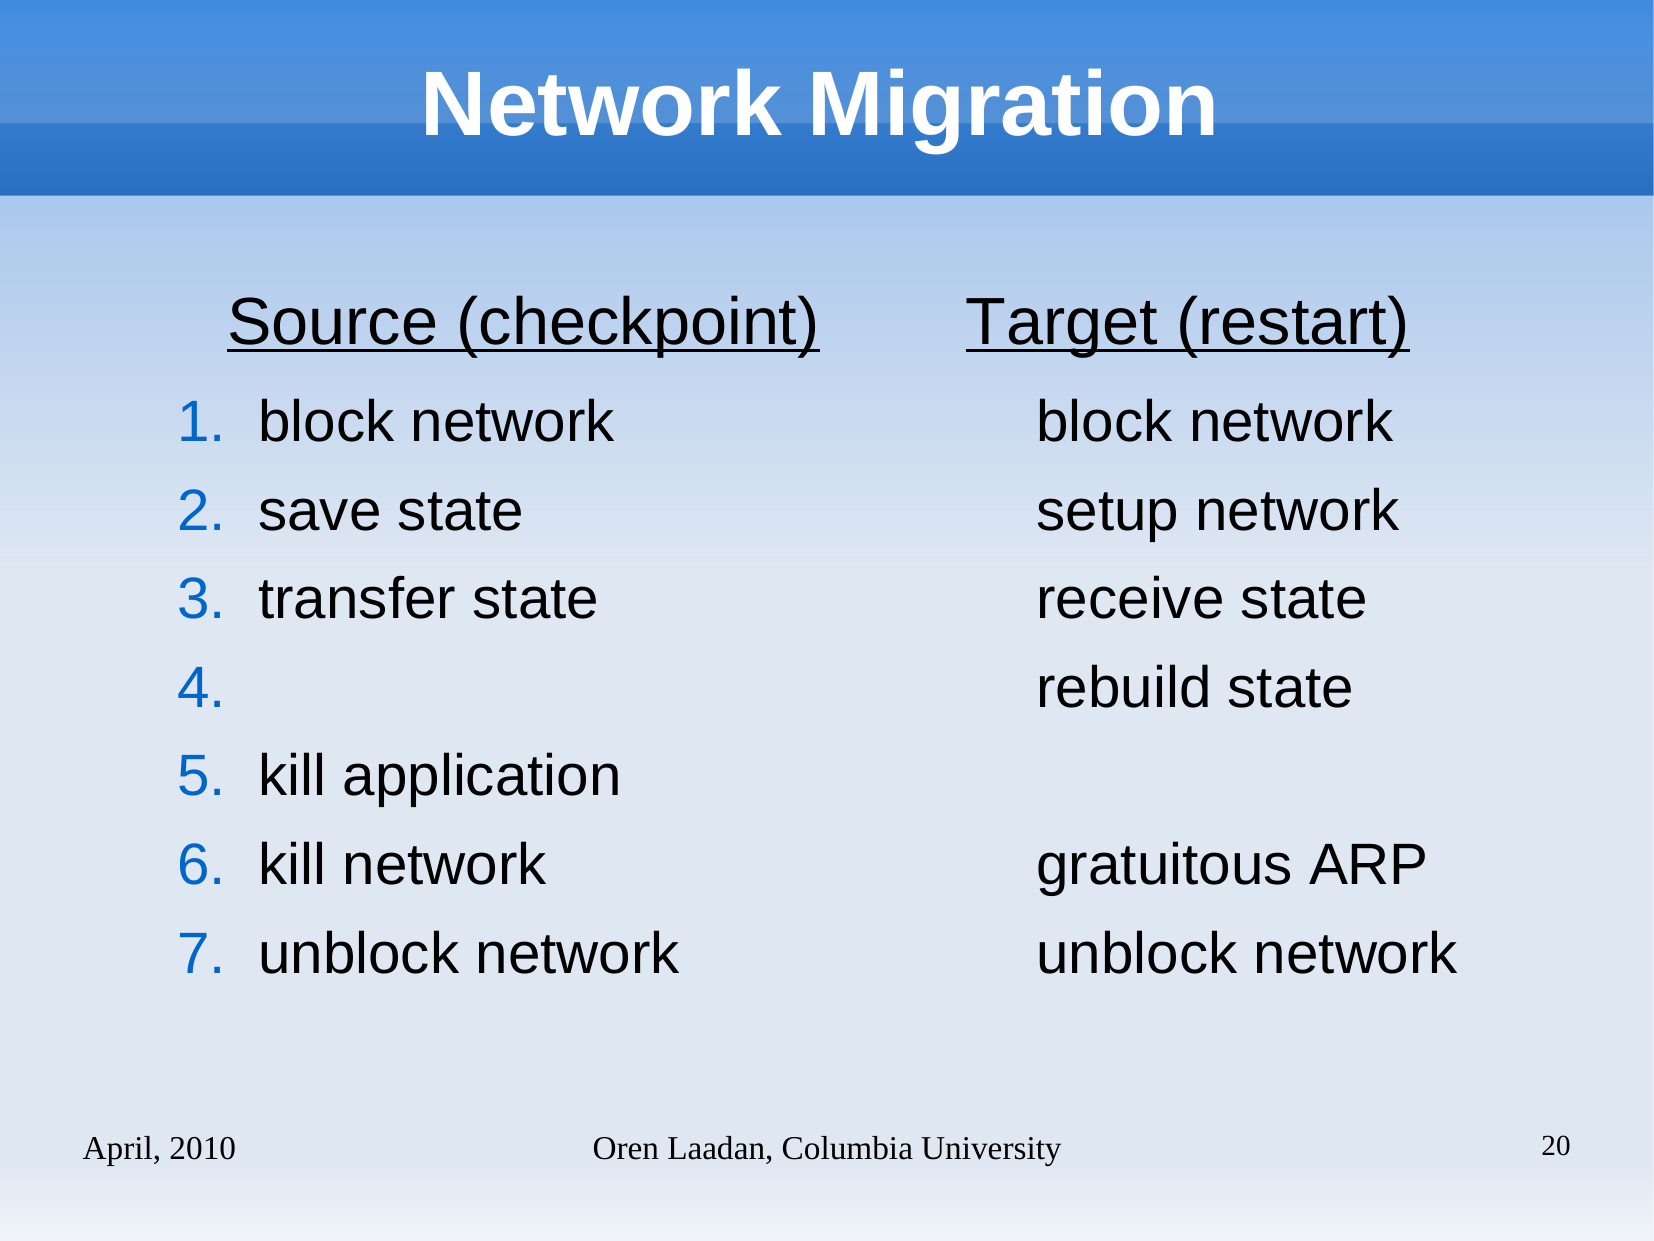

# Network Migration
	Source (checkpoint)		Target (restart)
 block network						block network
 save state							setup network
 transfer state						receive state
 											rebuild state
 kill application
 kill network							gratuitous ARP
 unblock network					unblock network
20